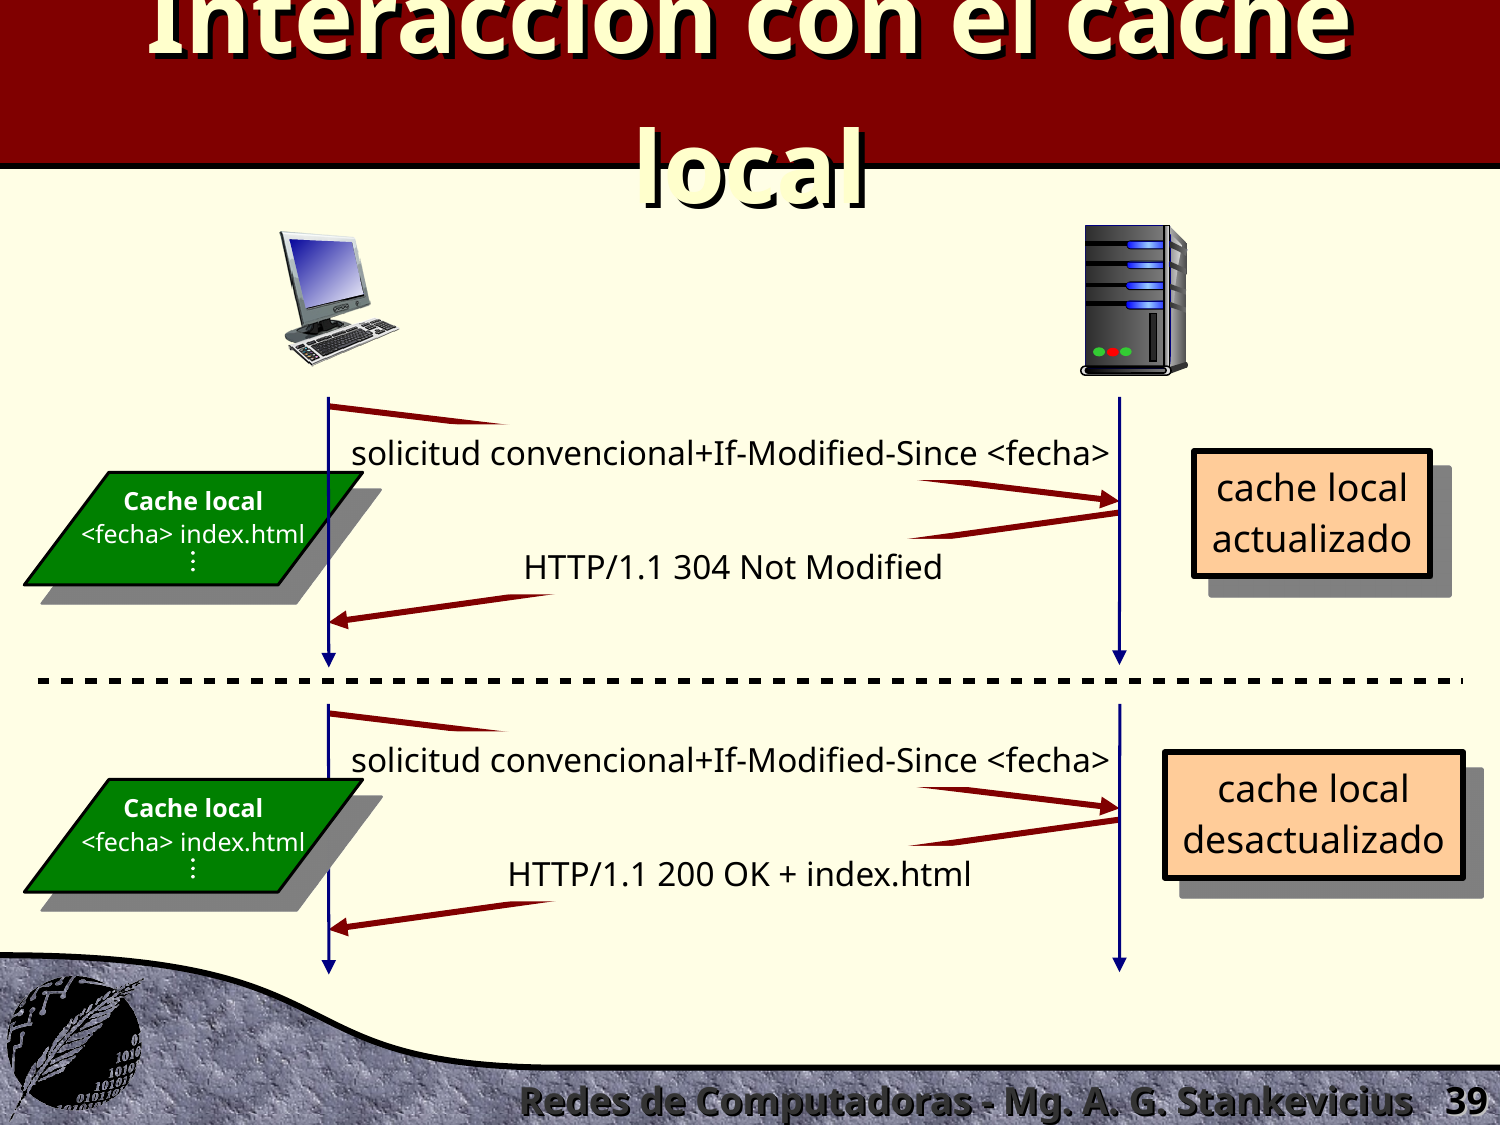

# Interacción con el cache local
solicitud convencional+If-Modified-Since <fecha>
cache local
actualizado
Cache local
<fecha> index.html
⋮
HTTP/1.1 304 Not Modified
solicitud convencional+If-Modified-Since <fecha>
cache local
desactualizado
Cache local
<fecha> index.html
⋮
HTTP/1.1 200 OK + index.html
39